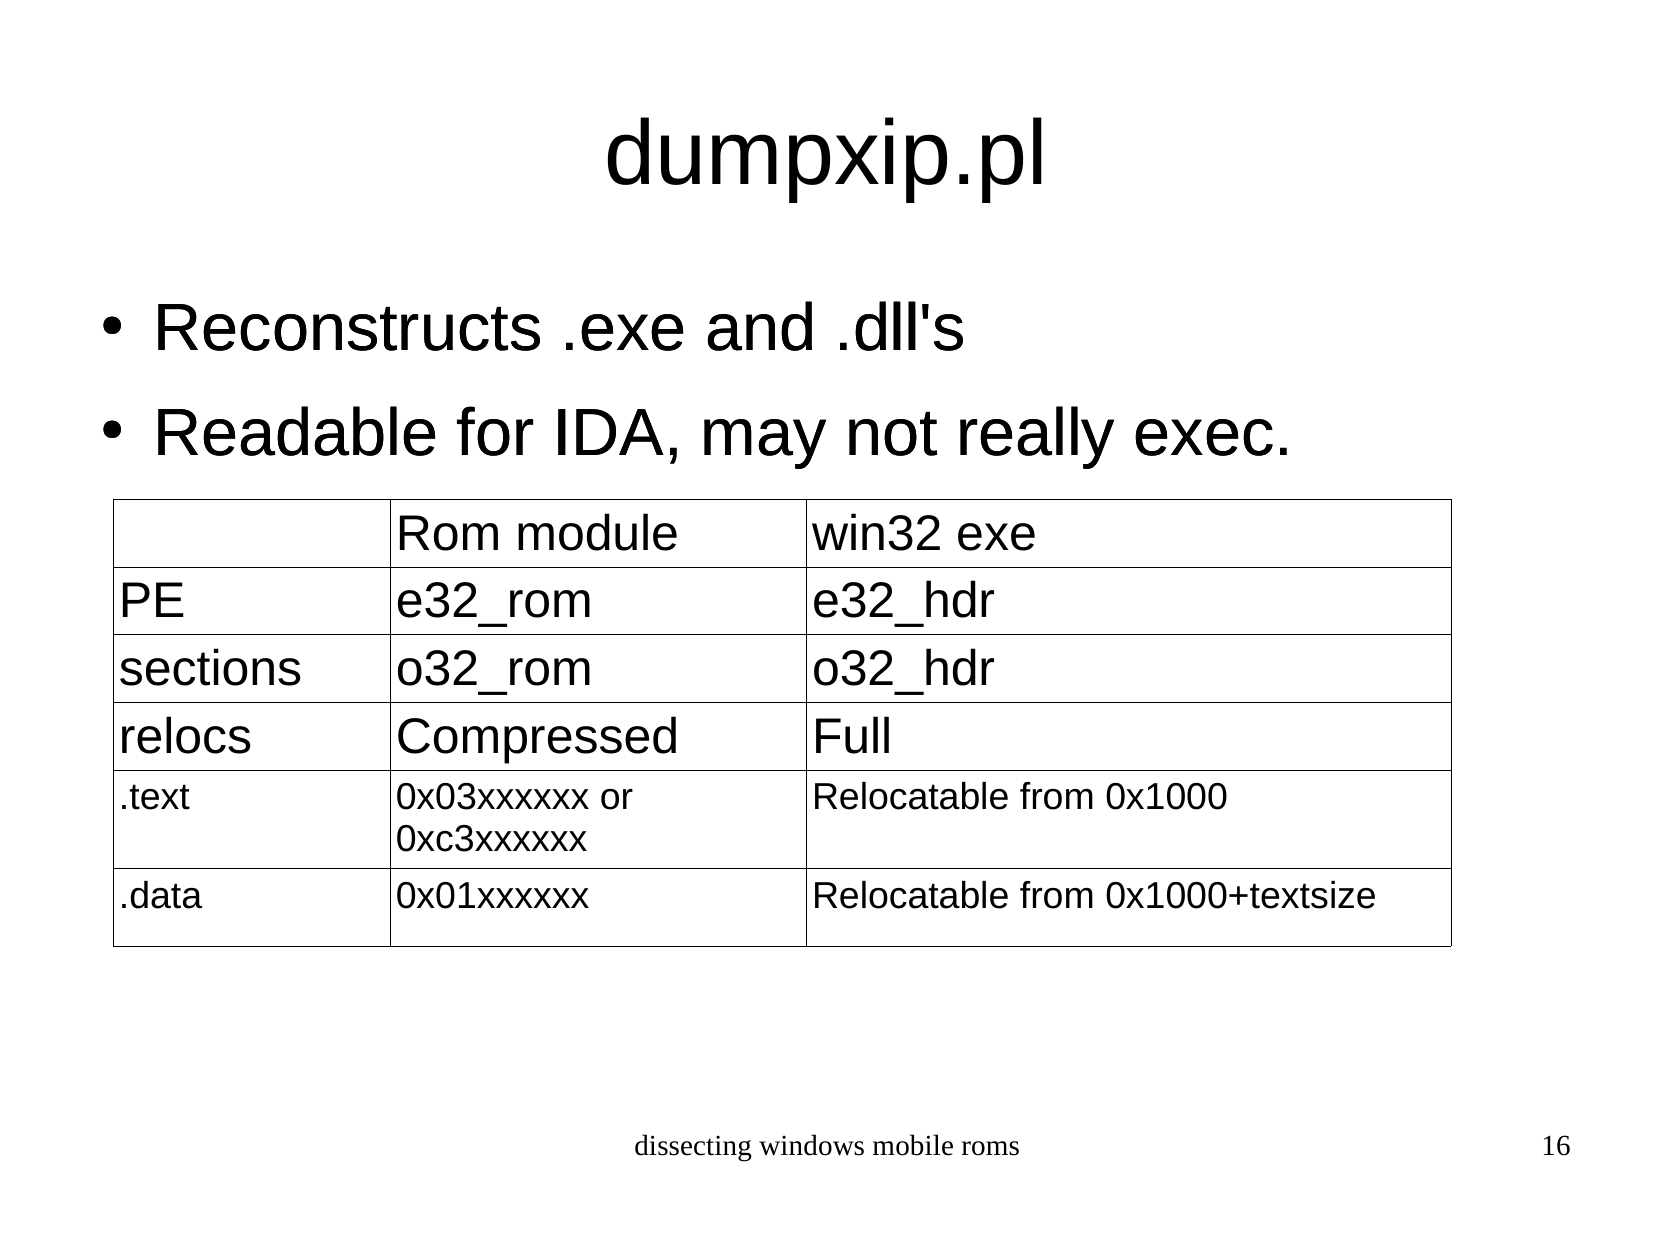

# dumpxip.pl
Reconstructs .exe and .dll's
Readable for IDA, may not really exec.
Reconstructs .exe and .dll's
Readable for IDA, may not really exec.
| | Rom module | win32 exe |
| --- | --- | --- |
| PE | e32\_rom | e32\_hdr |
| sections | o32\_rom | o32\_hdr |
| relocs | Compressed | Full |
| .text | 0x03xxxxxx or 0xc3xxxxxx | Relocatable from 0x1000 |
| .data | 0x01xxxxxx | Relocatable from 0x1000+textsize |
dissecting windows mobile roms
16